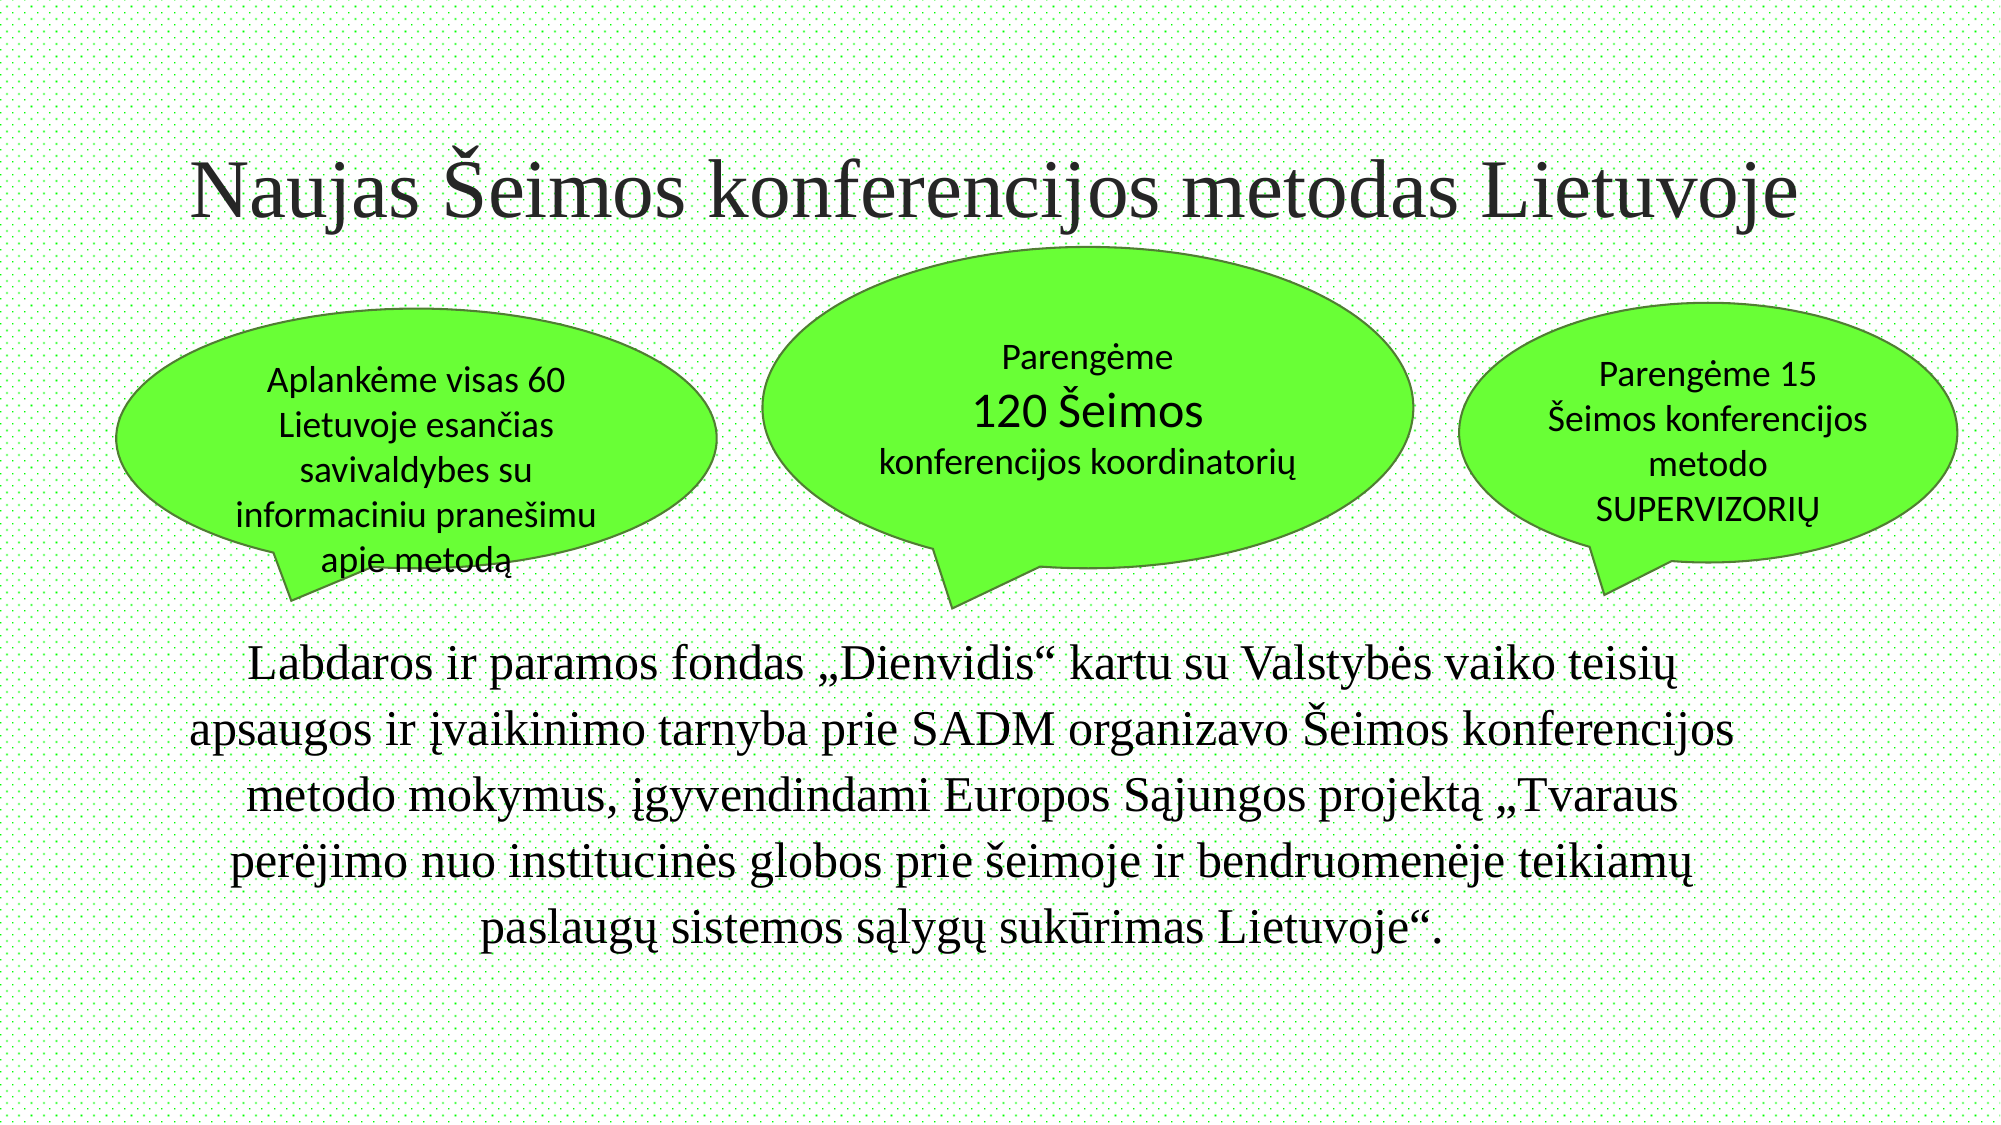

# Naujas Šeimos konferencijos metodas Lietuvoje
Parengėme
120 Šeimos konferencijos koordinatorių
Parengėme 15 Šeimos konferencijos metodo SUPERVIZORIŲ
Aplankėme visas 60 Lietuvoje esančias savivaldybes su informaciniu pranešimu apie metodą
Labdaros ir paramos fondas „Dienvidis“ kartu su Valstybės vaiko teisių apsaugos ir įvaikinimo tarnyba prie SADM organizavo Šeimos konferencijos metodo mokymus, įgyvendindami Europos Sąjungos projektą „Tvaraus perėjimo nuo institucinės globos prie šeimoje ir bendruomenėje teikiamų paslaugų sistemos sąlygų sukūrimas Lietuvoje“.